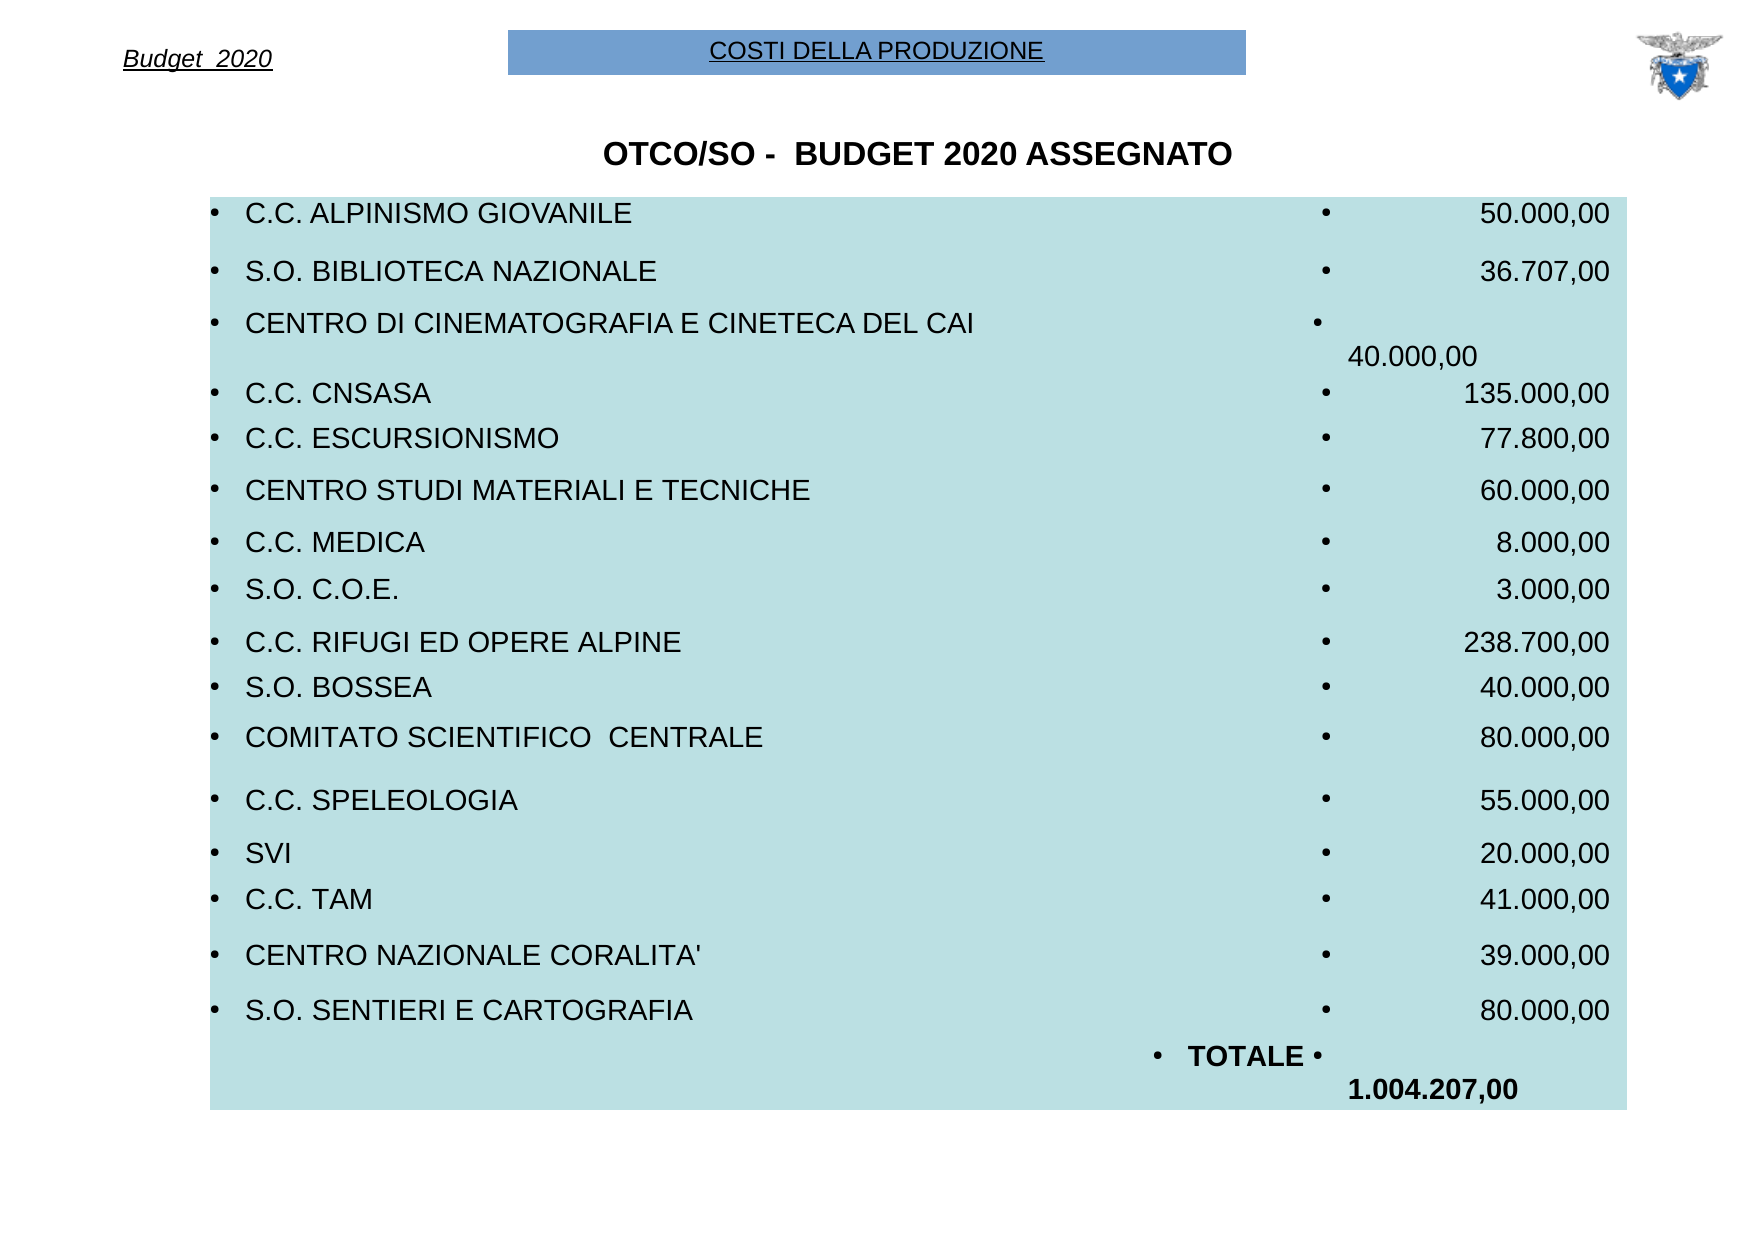

| COSTI DELLA PRODUZIONE |
| --- |
Budget 2020
OTCO/SO - BUDGET 2020 ASSEGNATO
| C.C. ALPINISMO GIOVANILE | 50.000,00 |
| --- | --- |
| S.O. BIBLIOTECA NAZIONALE | 36.707,00 |
| CENTRO DI CINEMATOGRAFIA E CINETECA DEL CAI | 40.000,00 |
| C.C. CNSASA | 135.000,00 |
| C.C. ESCURSIONISMO | 77.800,00 |
| CENTRO STUDI MATERIALI E TECNICHE | 60.000,00 |
| C.C. MEDICA | 8.000,00 |
| S.O. C.O.E. | 3.000,00 |
| C.C. RIFUGI ED OPERE ALPINE | 238.700,00 |
| S.O. BOSSEA | 40.000,00 |
| COMITATO SCIENTIFICO CENTRALE | 80.000,00 |
| C.C. SPELEOLOGIA | 55.000,00 |
| SVI | 20.000,00 |
| C.C. TAM | 41.000,00 |
| CENTRO NAZIONALE CORALITA' | 39.000,00 |
| S.O. SENTIERI E CARTOGRAFIA | 80.000,00 |
| TOTALE | 1.004.207,00 |